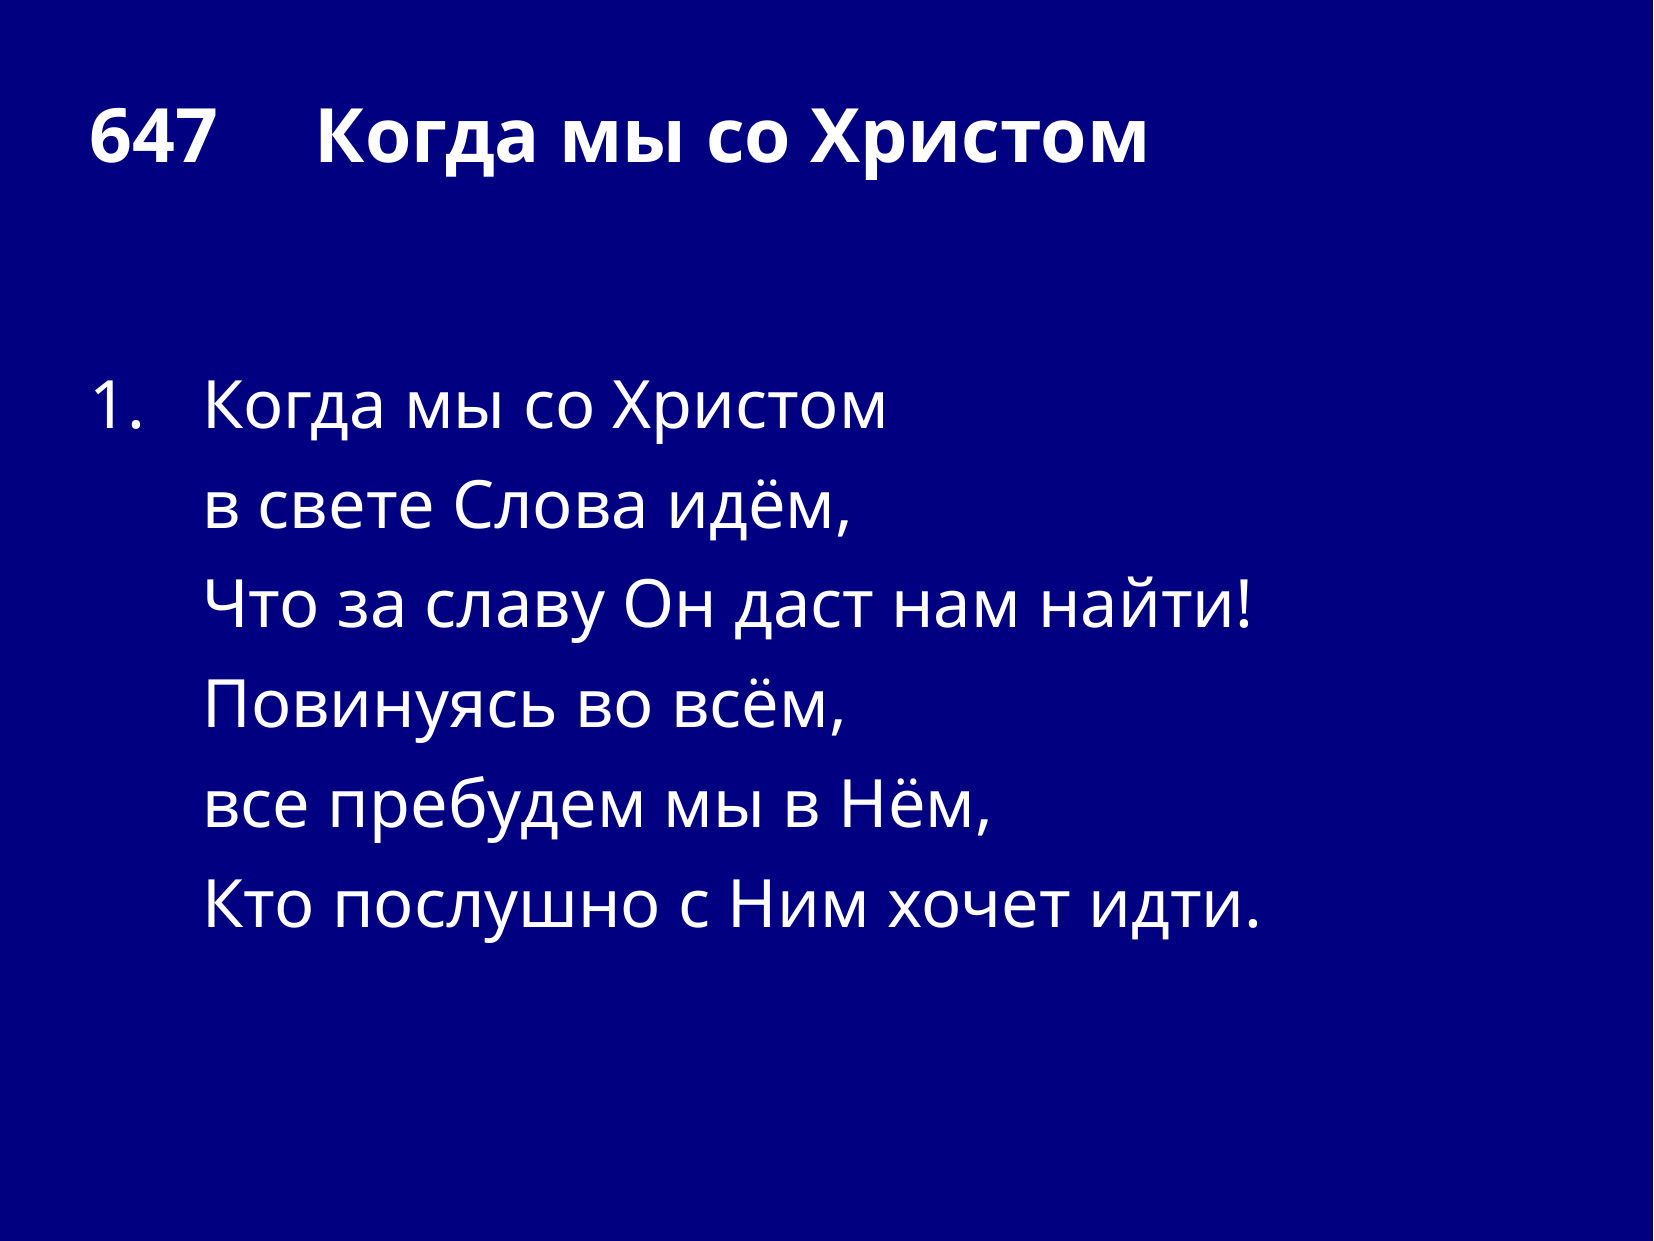

647	Когда мы со Христом
1.	Когда мы со Христом
	в свете Слова идём,
	Что за славу Он даст нам найти!
	Повинуясь во всём,
	все пребудем мы в Нём,
	Кто послушно с Ним хочет идти.